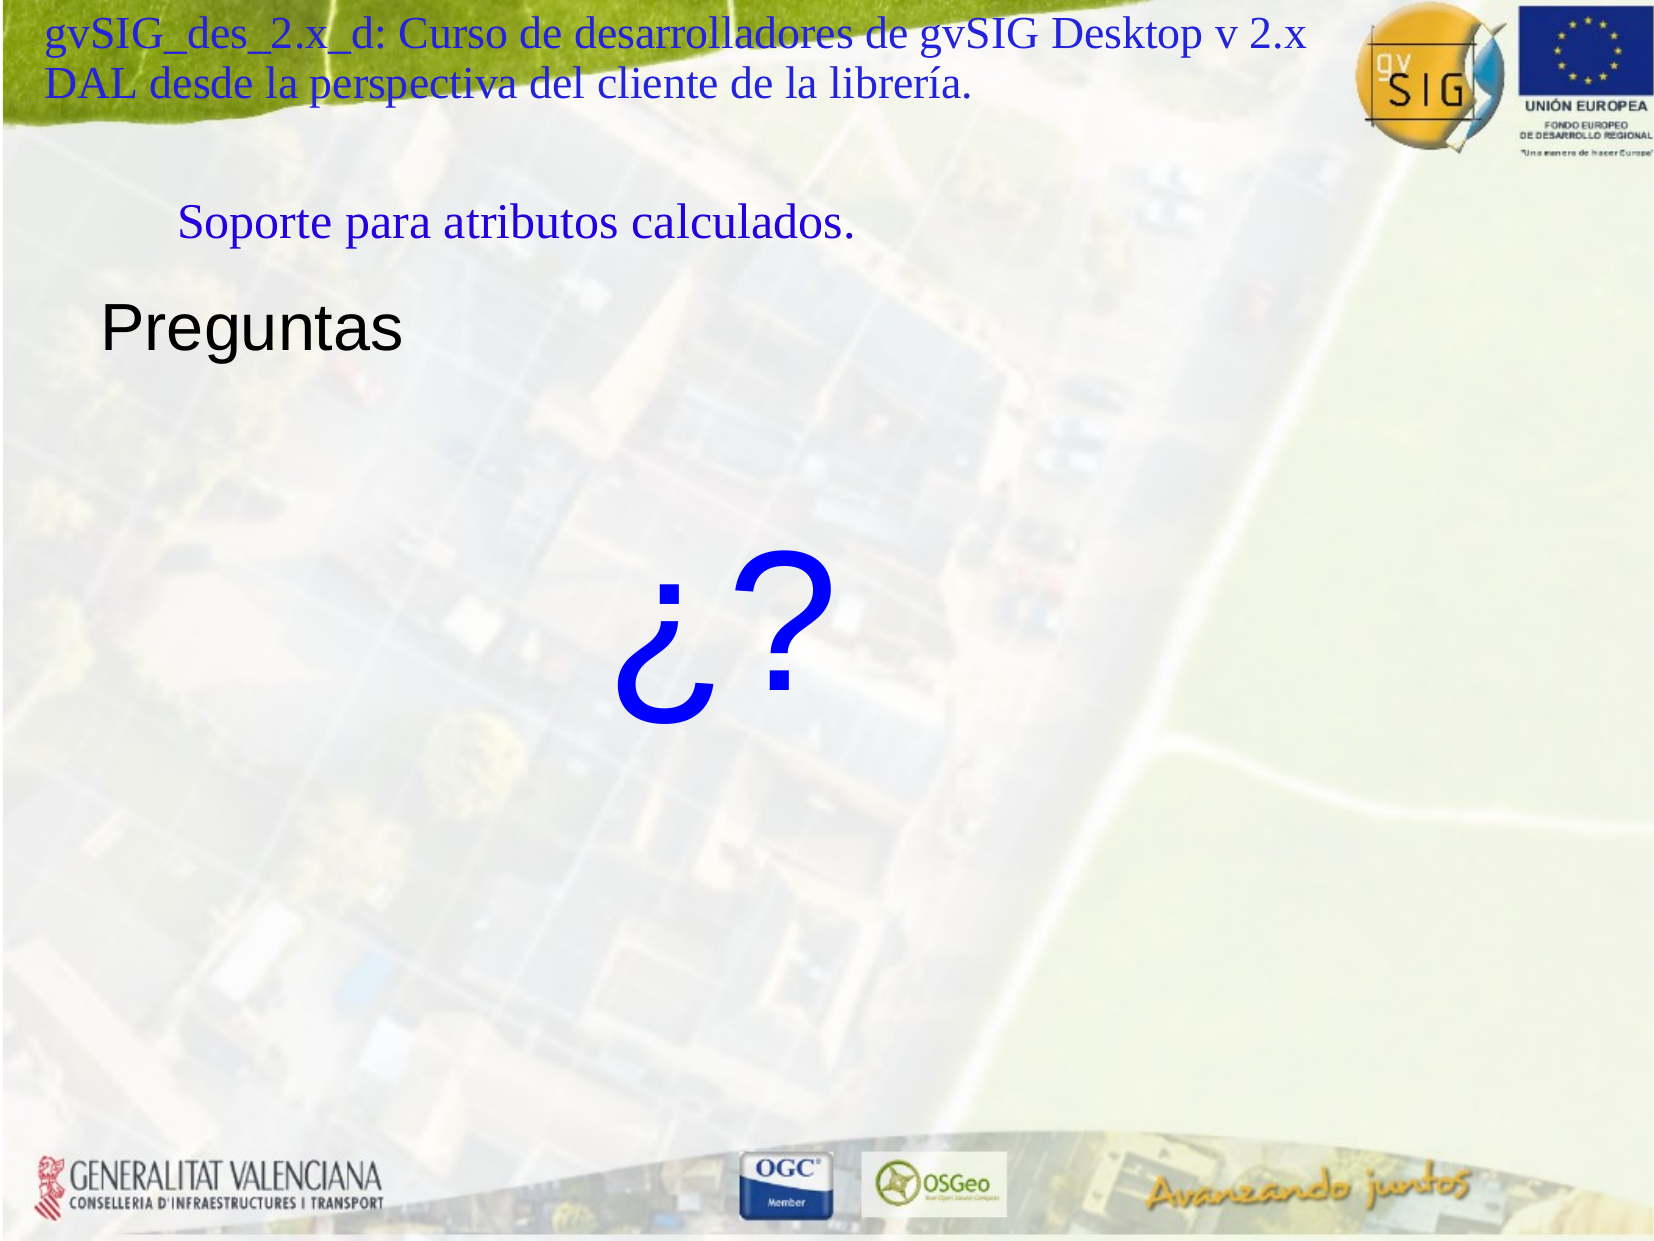

# Soporte para atributos calculados.
Preguntas
¿?